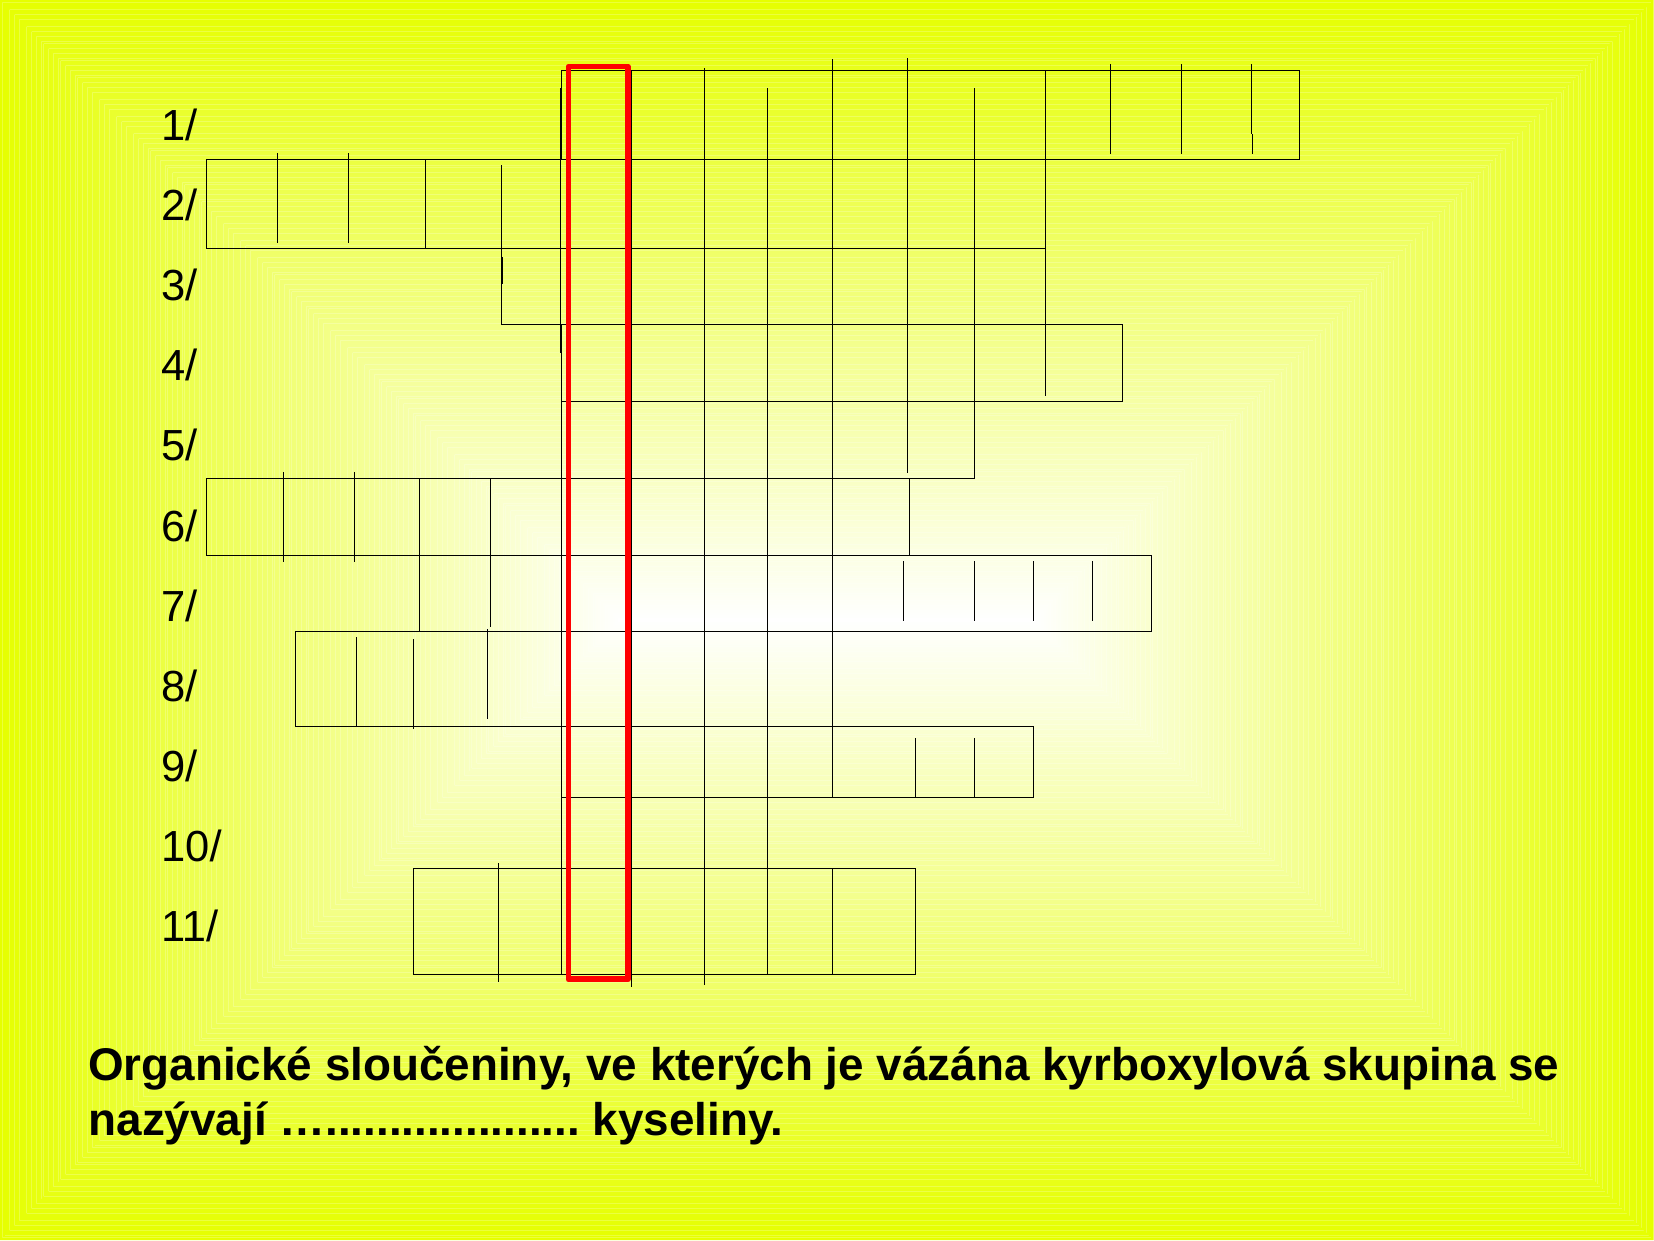

# 1/
2/
3/
4/
5/
6/
7/
8/
9/
10/
11/
Organické sloučeniny, ve kterých je vázána kyrboxylová skupina se nazývají ….................... kyseliny.